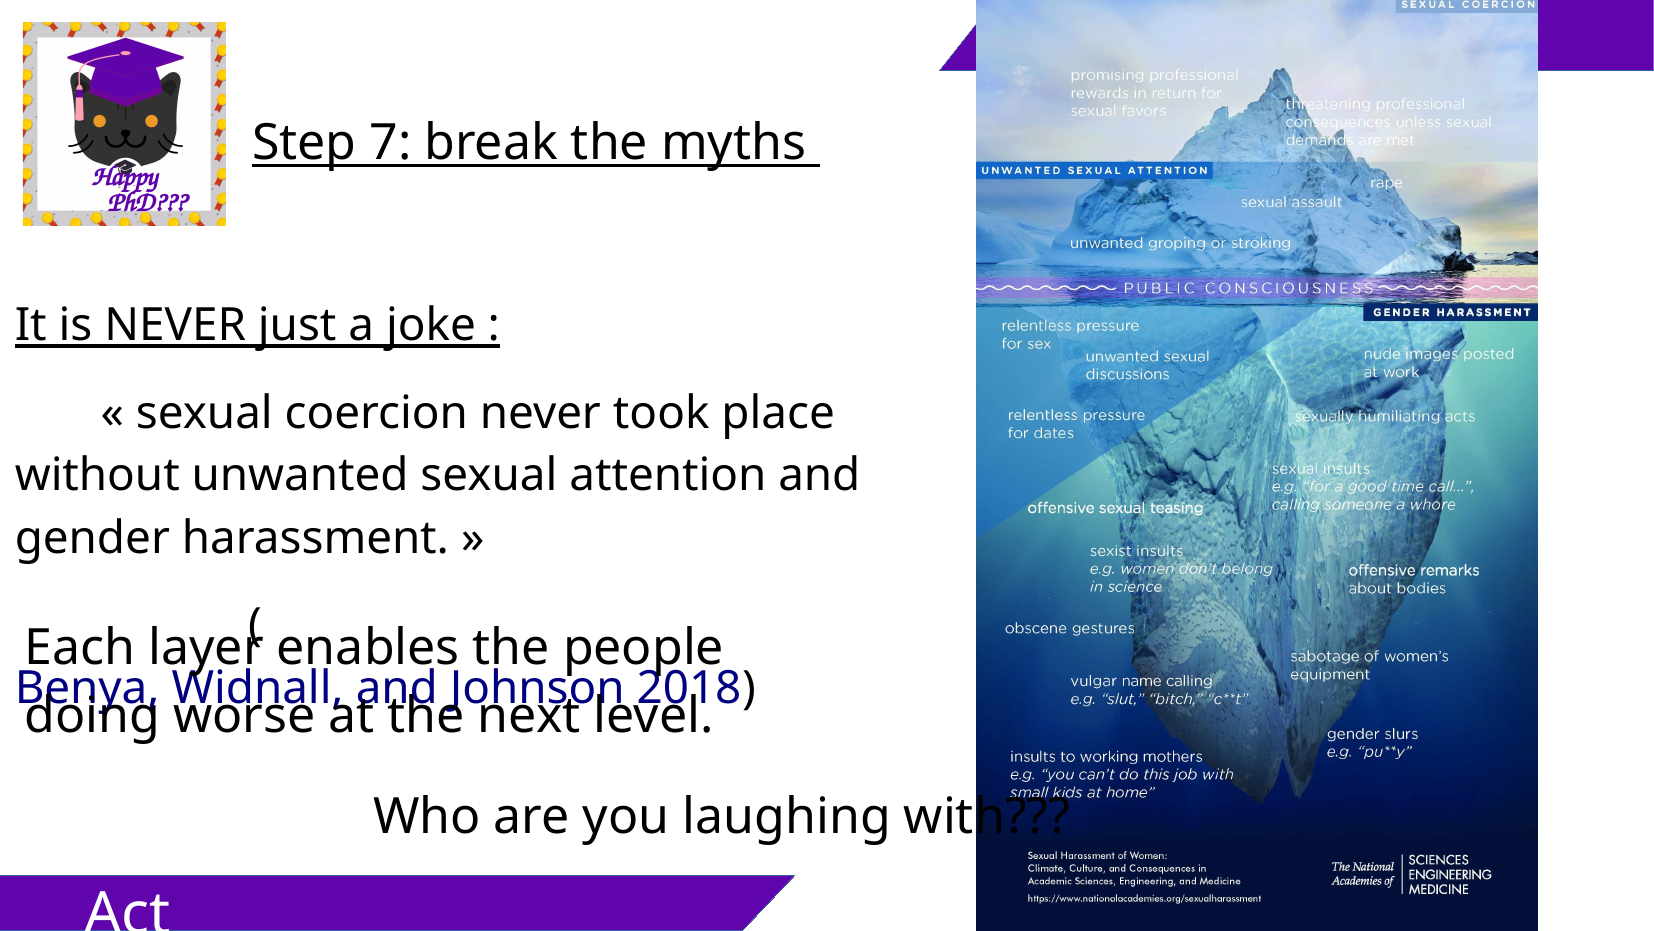

Step 7: break the myths
« It is just a joke »
It is NEVER just a joke :
	 « sexual coercion never took place without unwanted sexual attention and gender harassment. »
			 (Benya, Widnall, and Johnson 2018)
Each layer enables the people
doing worse at the next level.
Who are you laughing with???
Act